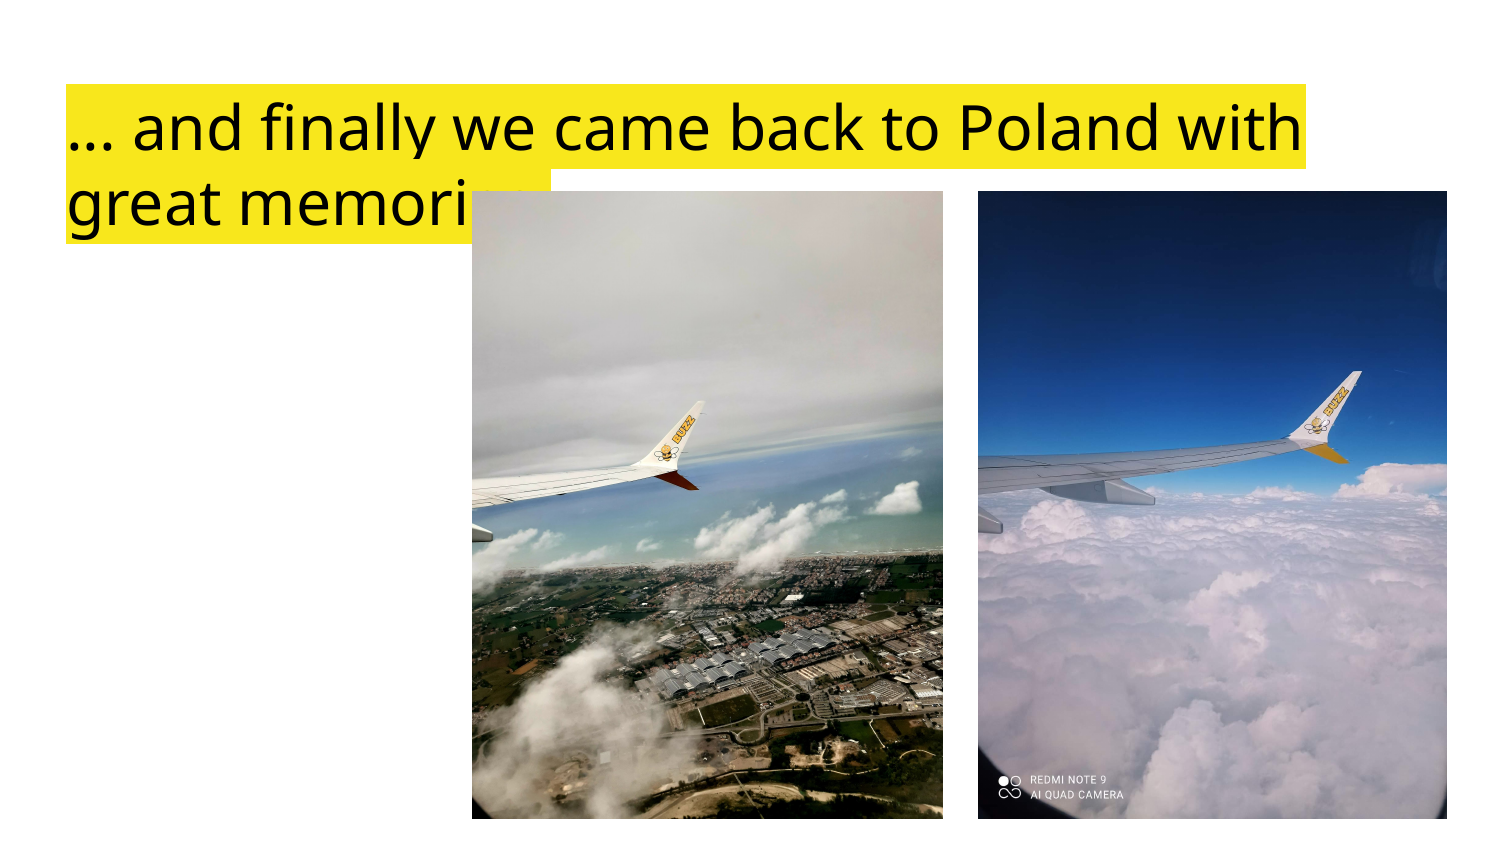

# ... and finally we came back to Poland with great memories